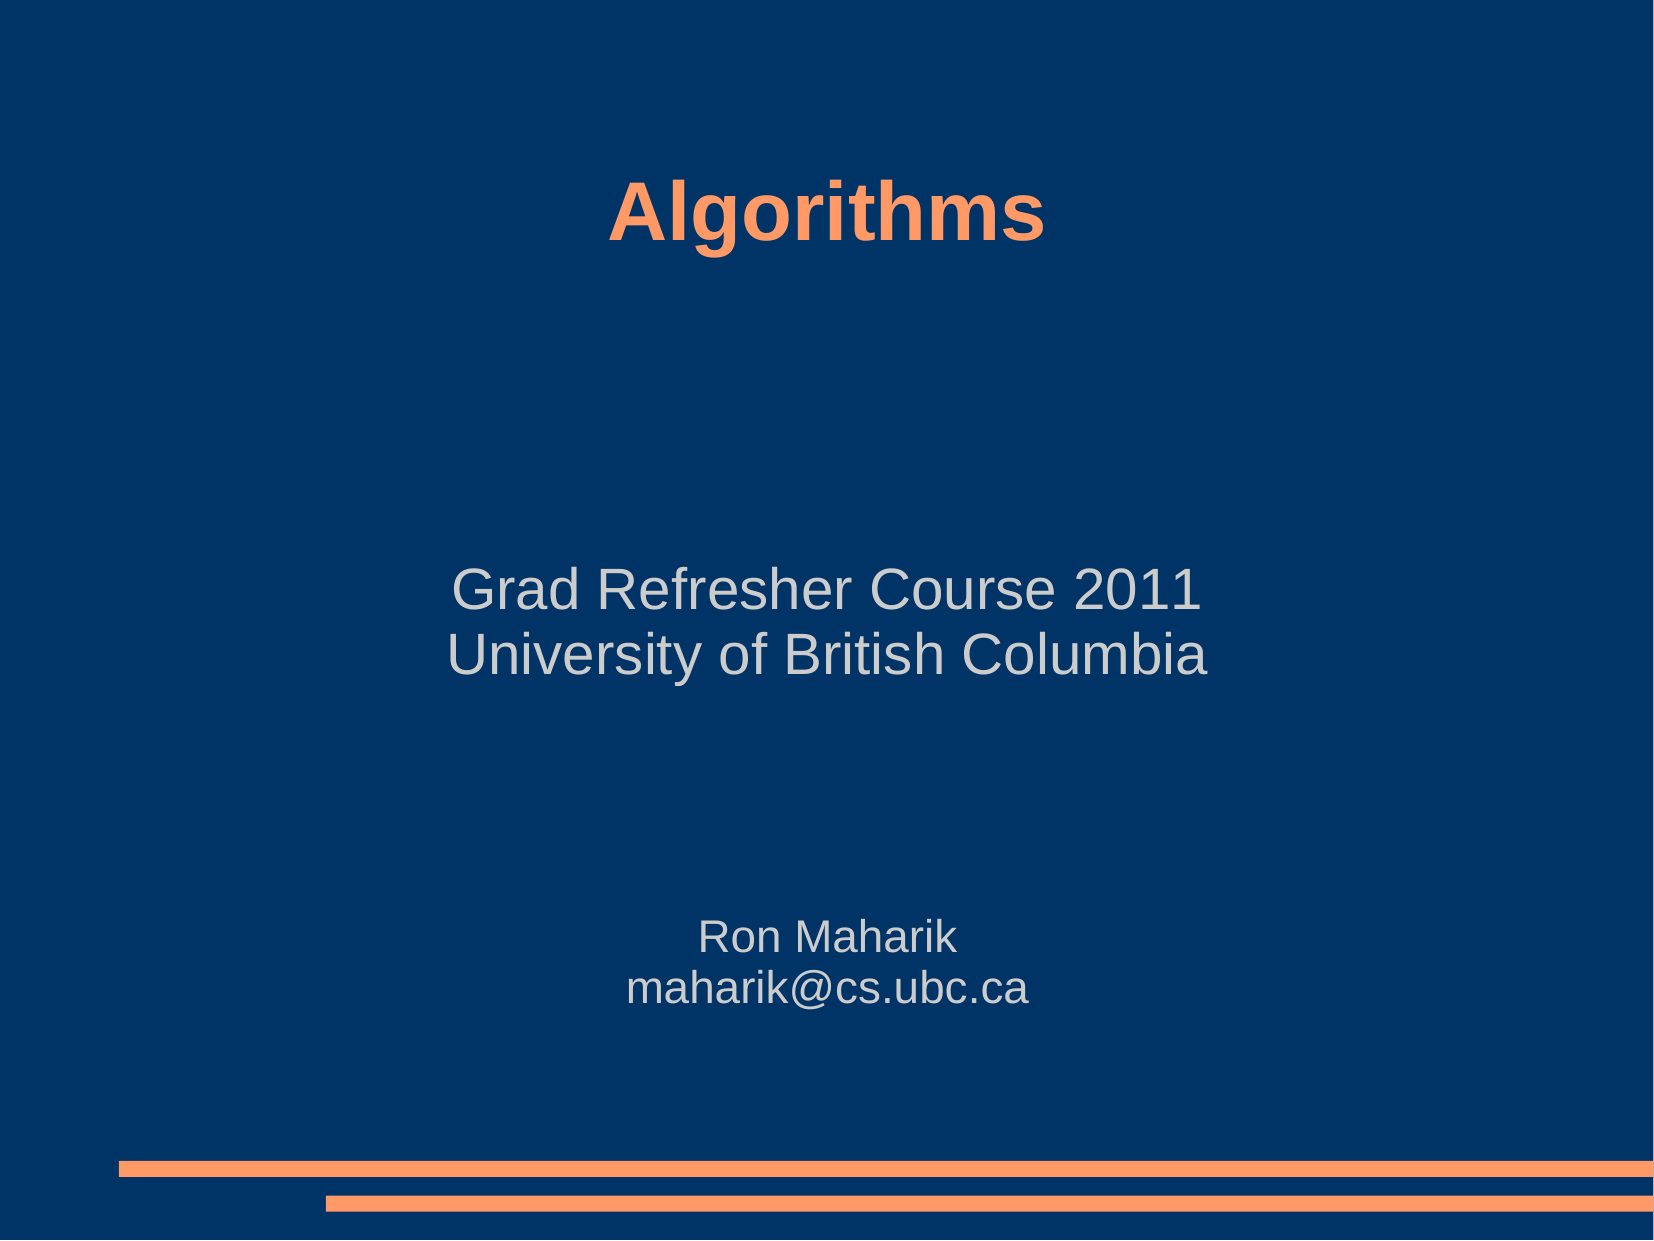

Algorithms
Grad Refresher Course 2011
University of British Columbia
Ron Maharik
maharik@cs.ubc.ca